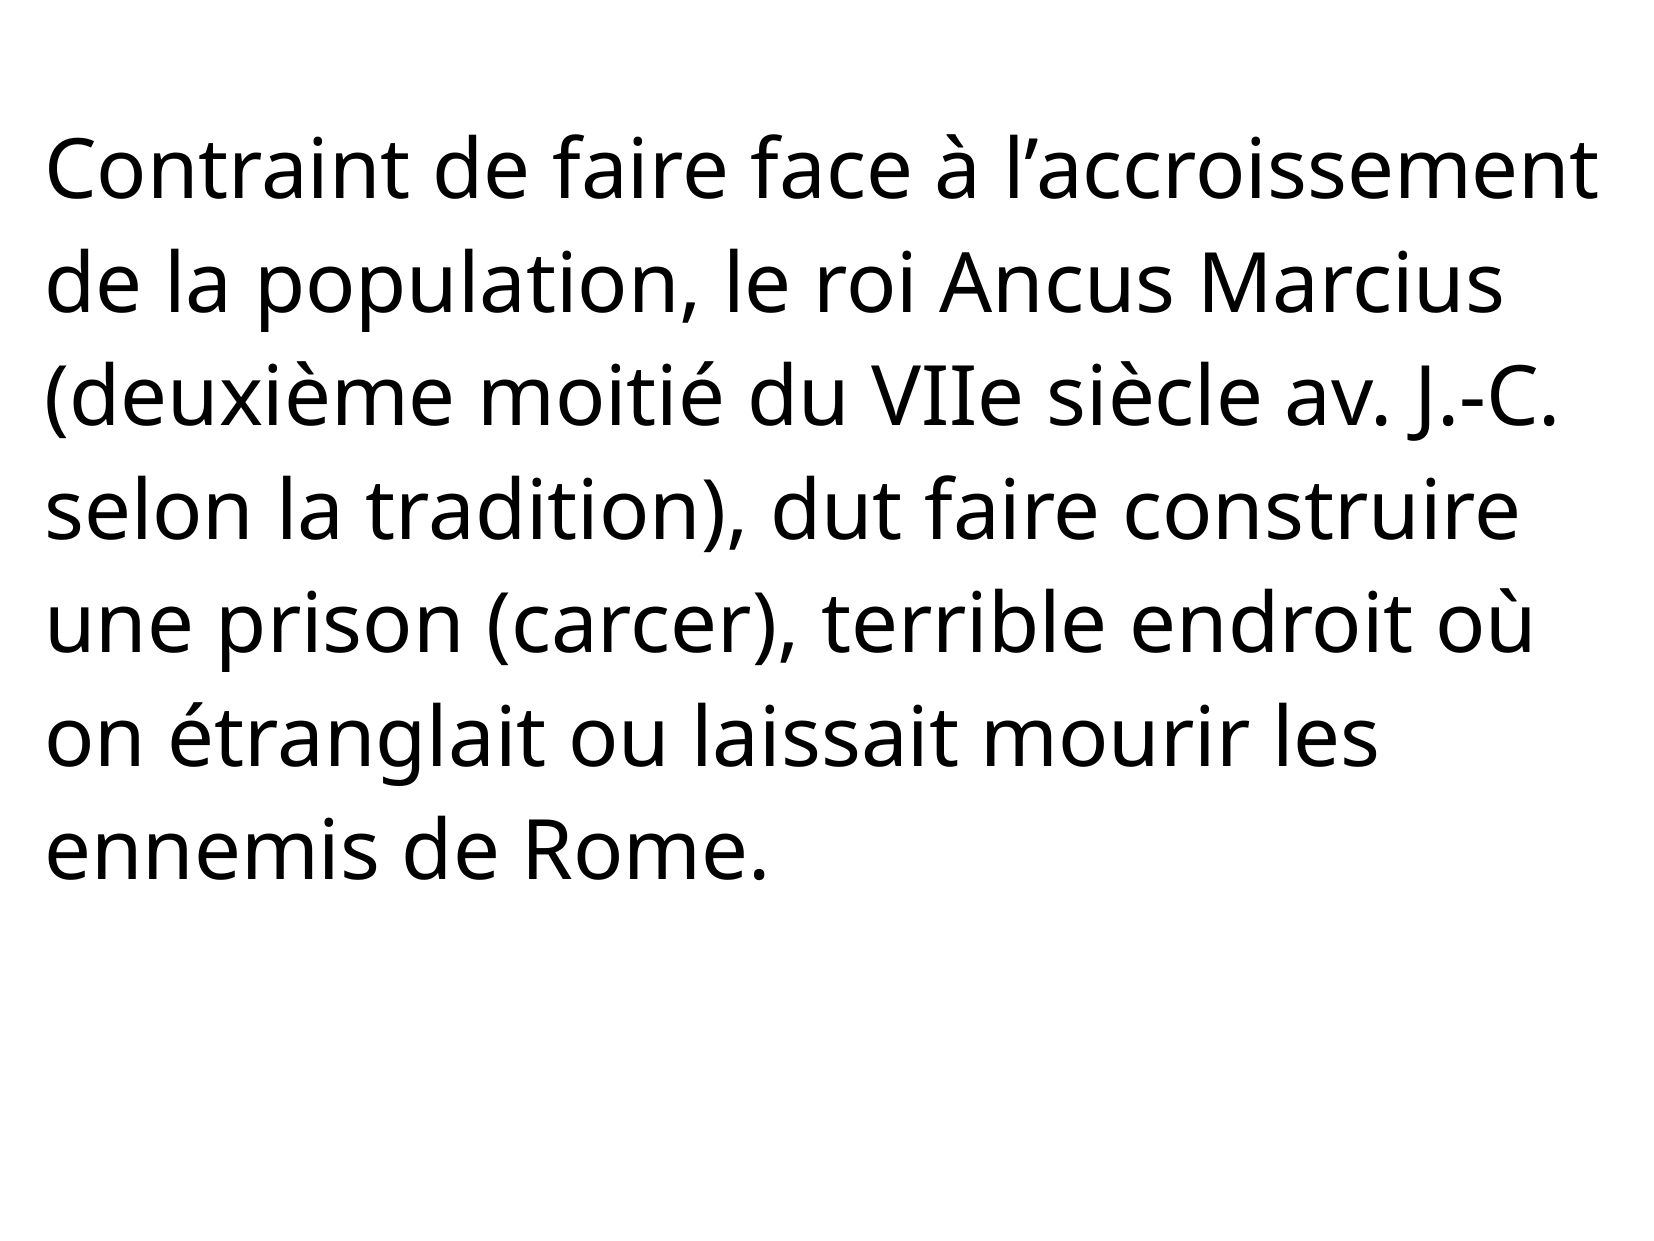

Contraint de faire face à l’accroissement de la population, le roi Ancus Marcius (deuxième moitié du VIIe siècle av. J.-C. selon la tradition), dut faire construire une prison (carcer), terrible endroit où on étranglait ou laissait mourir les ennemis de Rome.